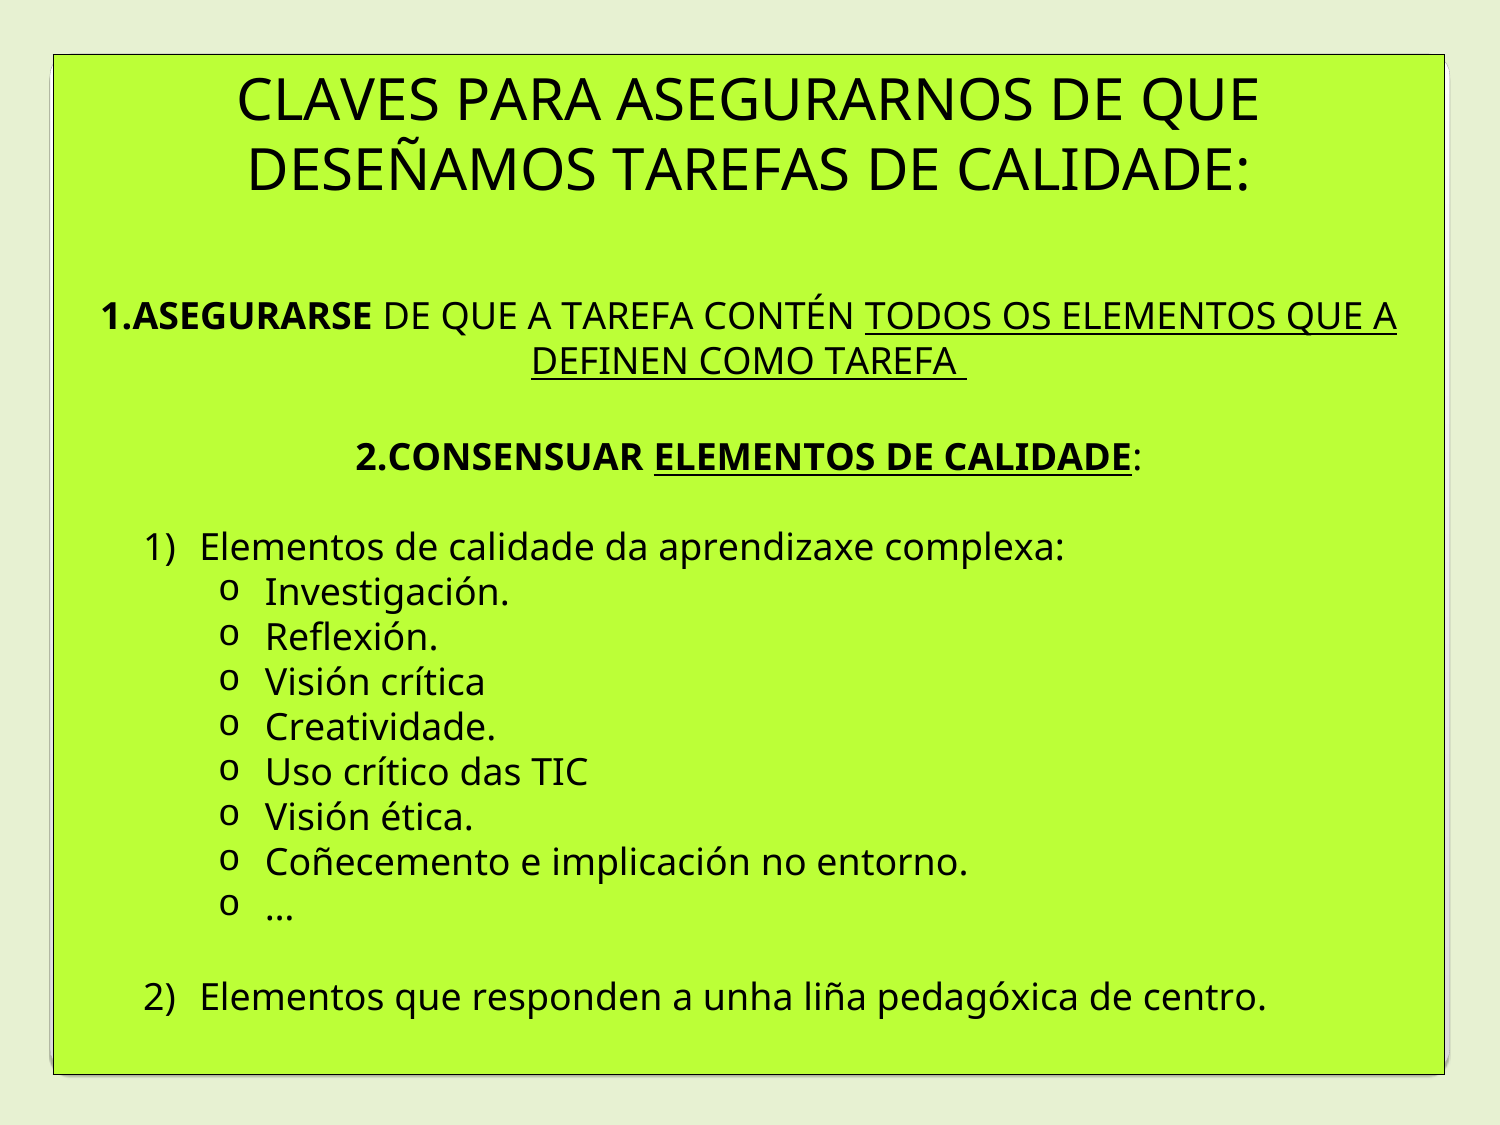

| CLAVES PARA ASEGURARNOS DE QUE DESEÑAMOS TAREFAS DE CALIDADE: ASEGURARSE DE QUE A TAREFA CONTÉN TODOS OS ELEMENTOS QUE A DEFINEN COMO TAREFA CONSENSUAR ELEMENTOS DE CALIDADE: Elementos de calidade da aprendizaxe complexa: Investigación. Reflexión. Visión crítica Creatividade. Uso crítico das TIC Visión ética. Coñecemento e implicación no entorno. … Elementos que responden a unha liña pedagóxica de centro. |
| --- |